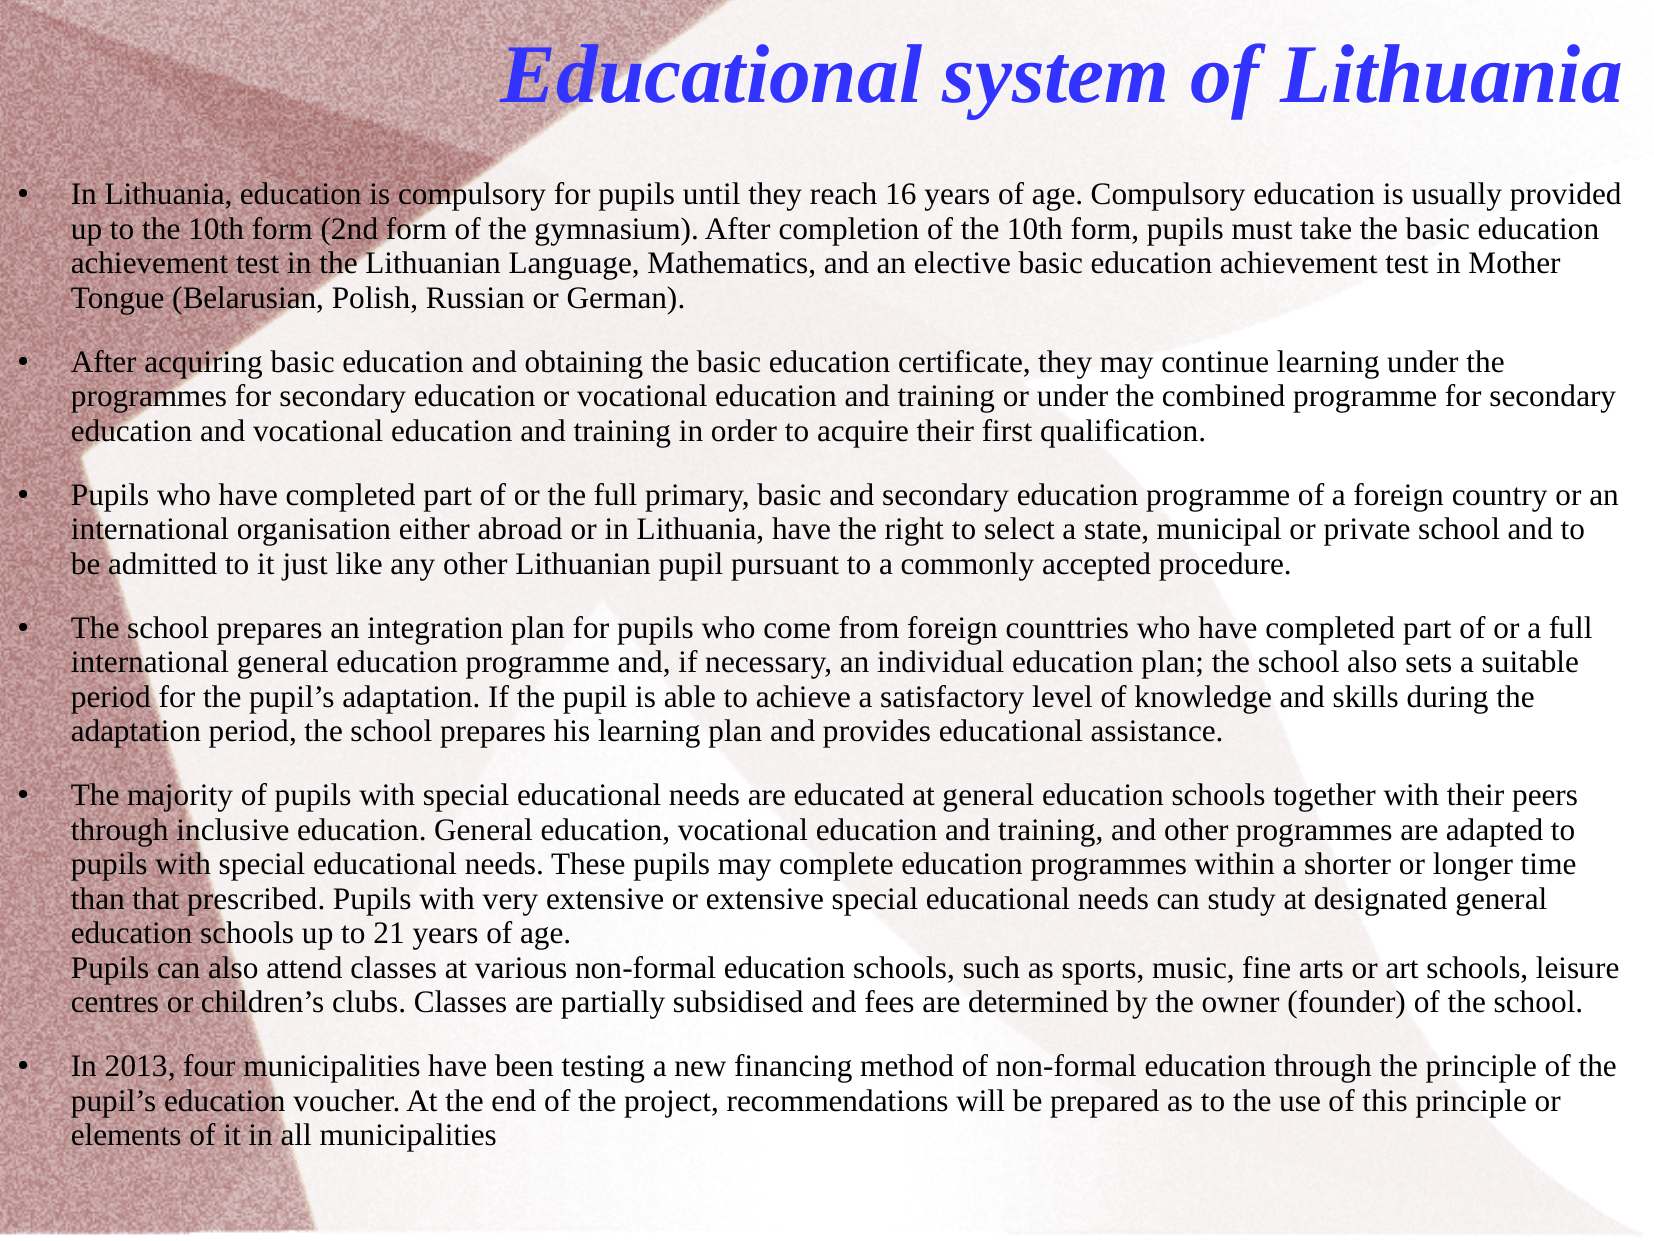

# Educational system of Lithuania
In Lithuania, education is compulsory for pupils until they reach 16 years of age. Compulsory education is usually provided up to the 10th form (2nd form of the gymnasium). After completion of the 10th form, pupils must take the basic education achievement test in the Lithuanian Language, Mathematics, and an elective basic education achievement test in Mother Tongue (Belarusian, Polish, Russian or German).
After acquiring basic education and obtaining the basic education certificate, they may continue learning under the programmes for secondary education or vocational education and training or under the combined programme for secondary education and vocational education and training in order to acquire their first qualification.
Pupils who have completed part of or the full primary, basic and secondary education programme of a foreign country or an international organisation either abroad or in Lithuania, have the right to select a state, municipal or private school and to be admitted to it just like any other Lithuanian pupil pursuant to a commonly accepted procedure.
The school prepares an integration plan for pupils who come from foreign counttries who have completed part of or a full international general education programme and, if necessary, an individual education plan; the school also sets a suitable period for the pupil’s adaptation. If the pupil is able to achieve a satisfactory level of knowledge and skills during the adaptation period, the school prepares his learning plan and provides educational assistance.
The majority of pupils with special educational needs are educated at general education schools together with their peers through inclusive education. General education, vocational education and training, and other programmes are adapted to pupils with special educational needs. These pupils may complete education programmes within a shorter or longer time than that prescribed. Pupils with very extensive or extensive special educational needs can study at designated general education schools up to 21 years of age.
Pupils can also attend classes at various non-formal education schools, such as sports, music, fine arts or art schools, leisure centres or children’s clubs. Classes are partially subsidised and fees are determined by the owner (founder) of the school.
In 2013, four municipalities have been testing a new financing method of non-formal education through the principle of the pupil’s education voucher. At the end of the project, recommendations will be prepared as to the use of this principle or elements of it in all municipalities